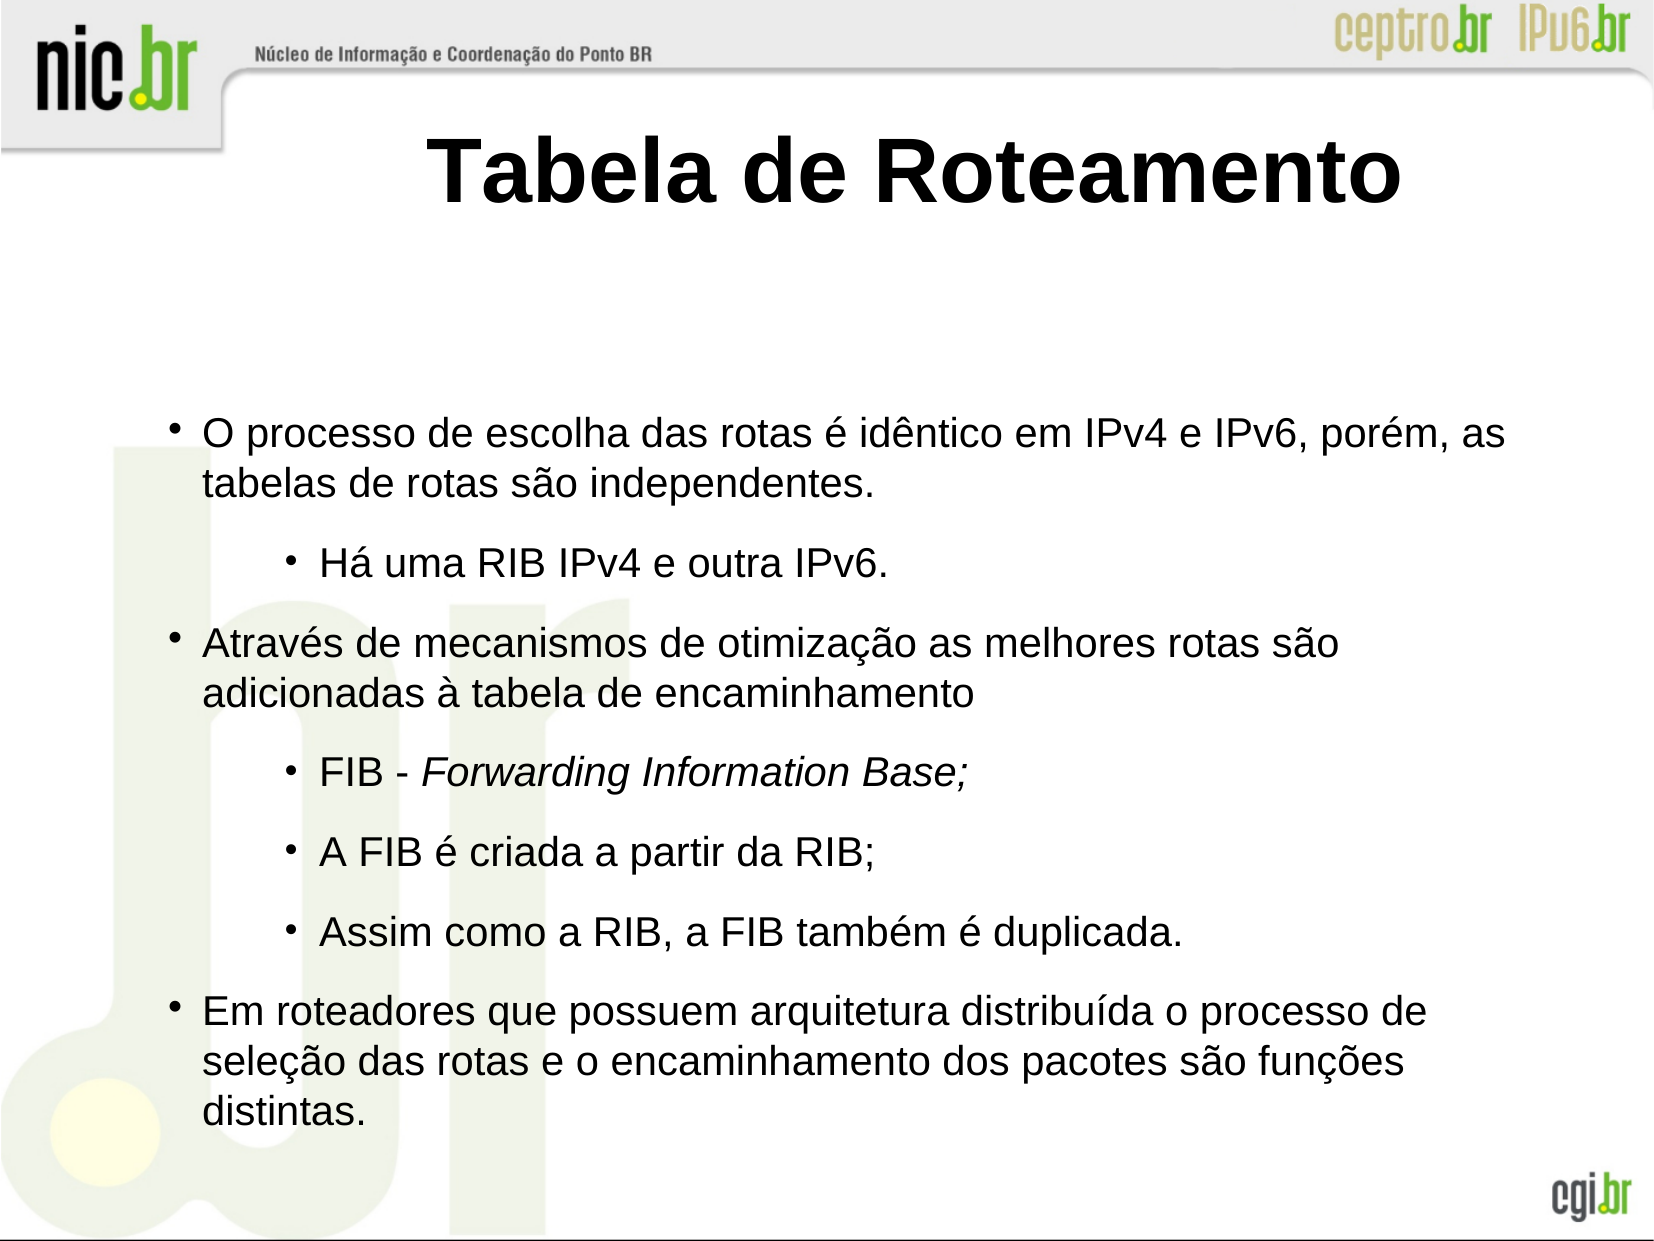

Tabela de Roteamento
O processo de escolha das rotas é idêntico em IPv4 e IPv6, porém, as tabelas de rotas são independentes.
Há uma RIB IPv4 e outra IPv6.
Através de mecanismos de otimização as melhores rotas são adicionadas à tabela de encaminhamento
FIB - Forwarding Information Base;
A FIB é criada a partir da RIB;
Assim como a RIB, a FIB também é duplicada.
Em roteadores que possuem arquitetura distribuída o processo de seleção das rotas e o encaminhamento dos pacotes são funções distintas.